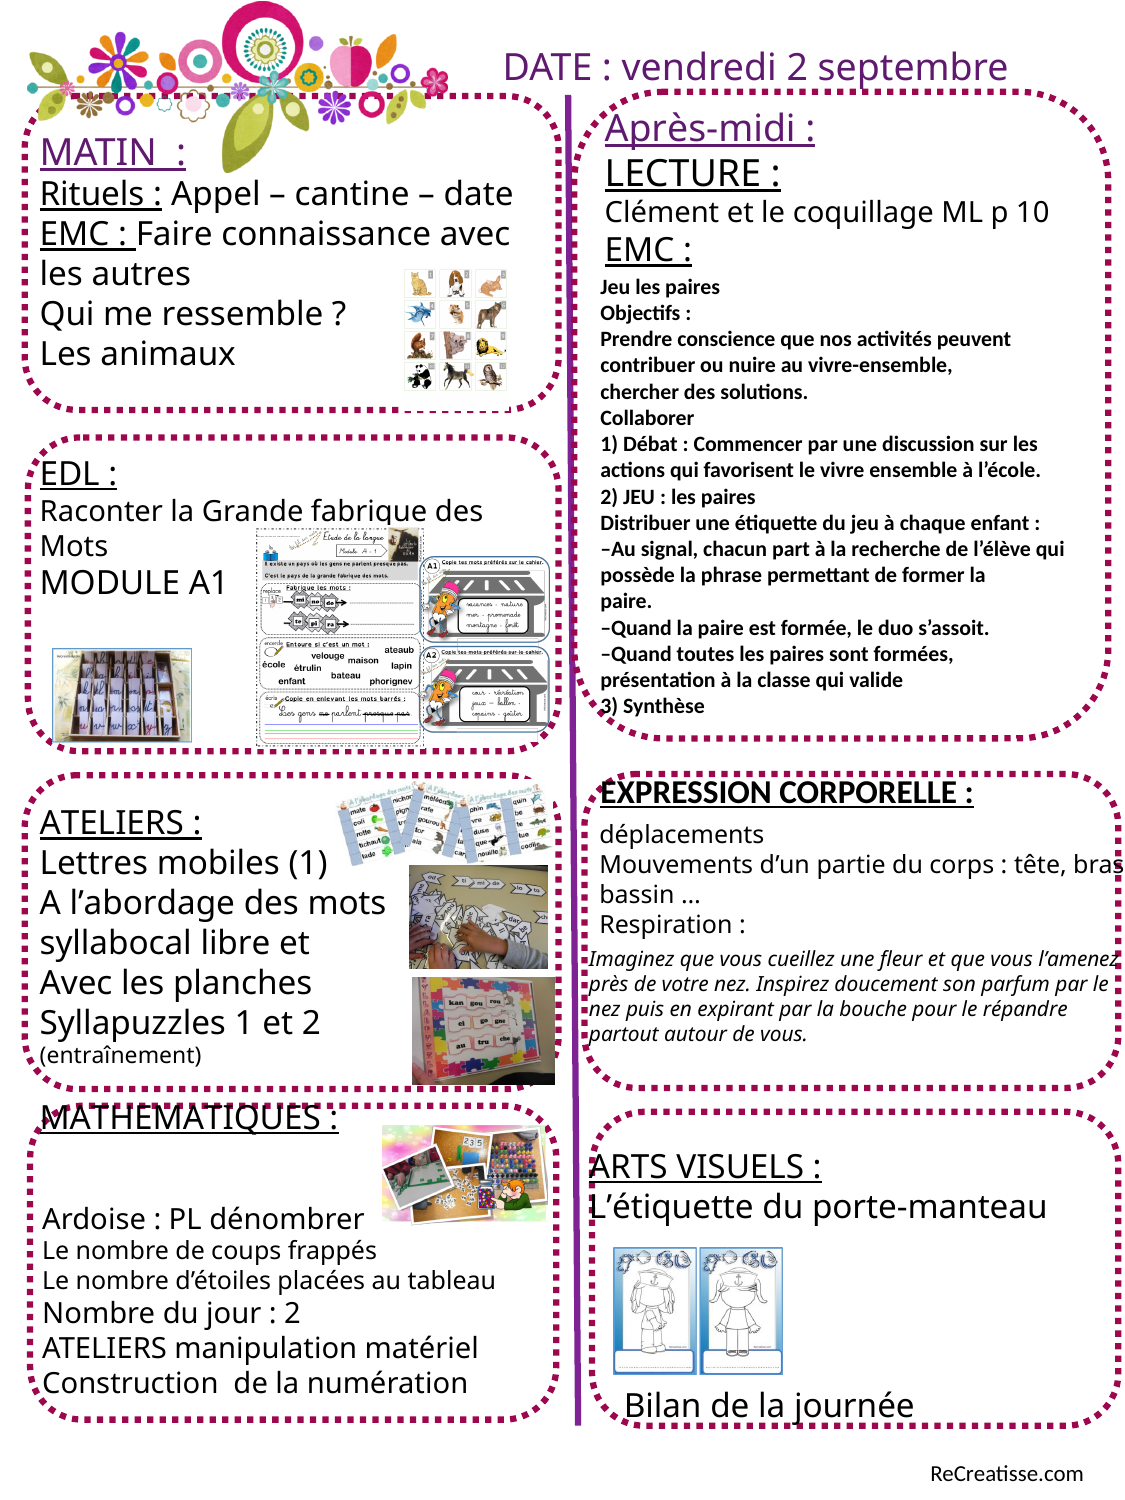

DATE : vendredi 2 septembre
Après-midi :
LECTURE :
Clément et le coquillage ML p 10
EMC :
MATIN :
Rituels : Appel – cantine – date
EMC : Faire connaissance avec
les autres
Qui me ressemble ?
Les animaux
EDL :
Raconter la Grande fabrique des
Mots
MODULE A1
ATELIERS :
Lettres mobiles (1)
A l’abordage des mots
syllabocal libre et
Avec les planches
Syllapuzzles 1 et 2
(entraînement)
MATHEMATIQUES :
Jeu les paires
Objectifs :
Prendre conscience que nos activités peuvent contribuer ou nuire au vivre-ensemble,
chercher des solutions.
Collaborer
1) Débat : Commencer par une discussion sur les actions qui favorisent le vivre ensemble à l’école.
2) JEU : les paires
Distribuer une étiquette du jeu à chaque enfant :
–Au signal, chacun part à la recherche de l’élève qui possède la phrase permettant de former la
paire.
–Quand la paire est formée, le duo s’assoit.
–Quand toutes les paires sont formées, présentation à la classe qui valide
3) Synthèse
EXPRESSION CORPORELLE :
déplacements
Mouvements d’un partie du corps : tête, bras bassin …
Respiration :
Imaginez que vous cueillez une fleur et que vous l’amenez près de votre nez. Inspirez doucement son parfum par le nez puis en expirant par la bouche pour le répandre partout autour de vous.
ARTS VISUELS :
L’étiquette du porte-manteau
 Bilan de la journée
Ardoise : PL dénombrer
Le nombre de coups frappés
Le nombre d’étoiles placées au tableau
Nombre du jour : 2
ATELIERS manipulation matériel
Construction de la numération
ReCreatisse.com